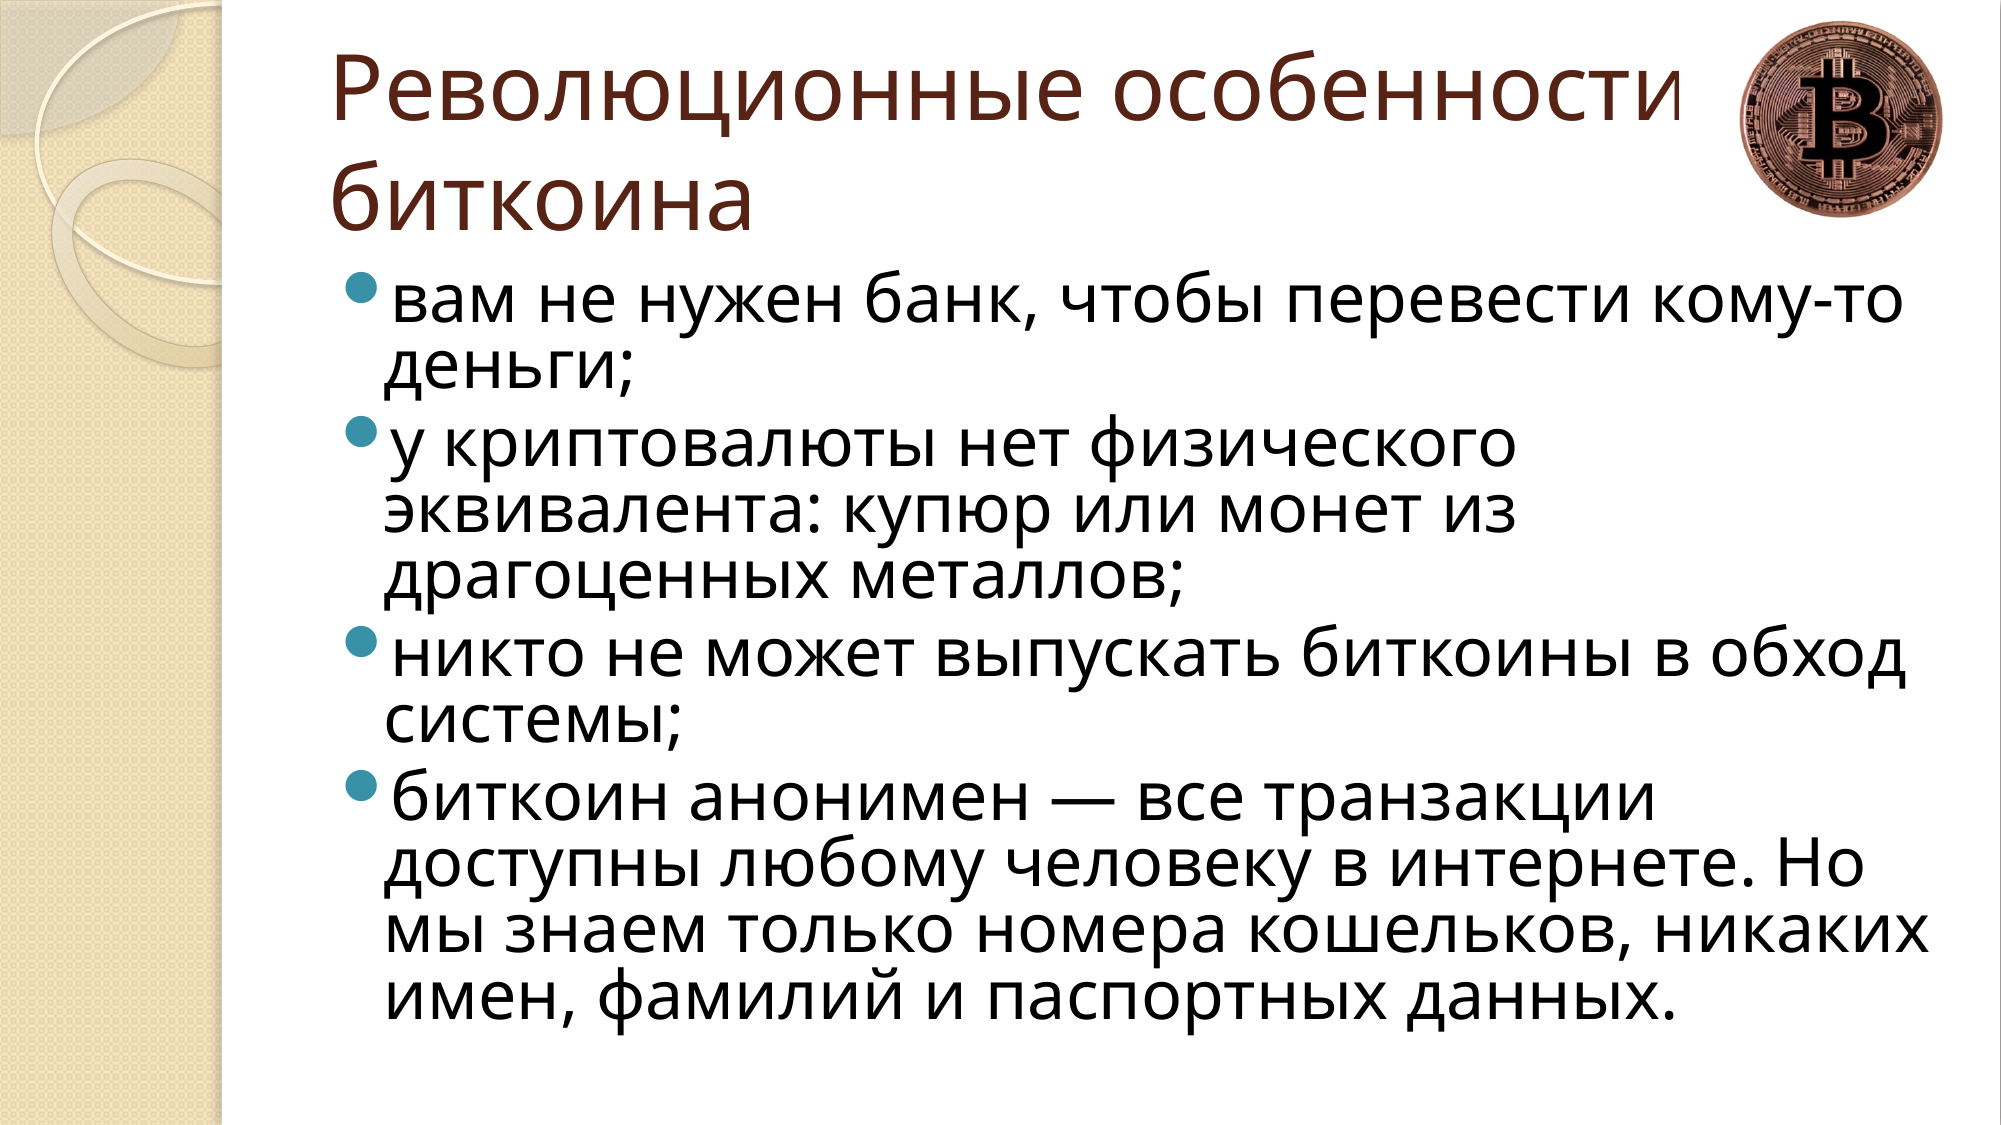

Революционные особенности биткоина
# вам не нужен банк, чтобы перевести кому-то деньги;
у криптовалюты нет физического эквивалента: купюр или монет из драгоценных металлов;
никто не может выпускать биткоины в обход системы;
биткоин анонимен — все транзакции доступны любому человеку в интернете. Но мы знаем только номера кошельков, никаких имен, фамилий и паспортных данных.